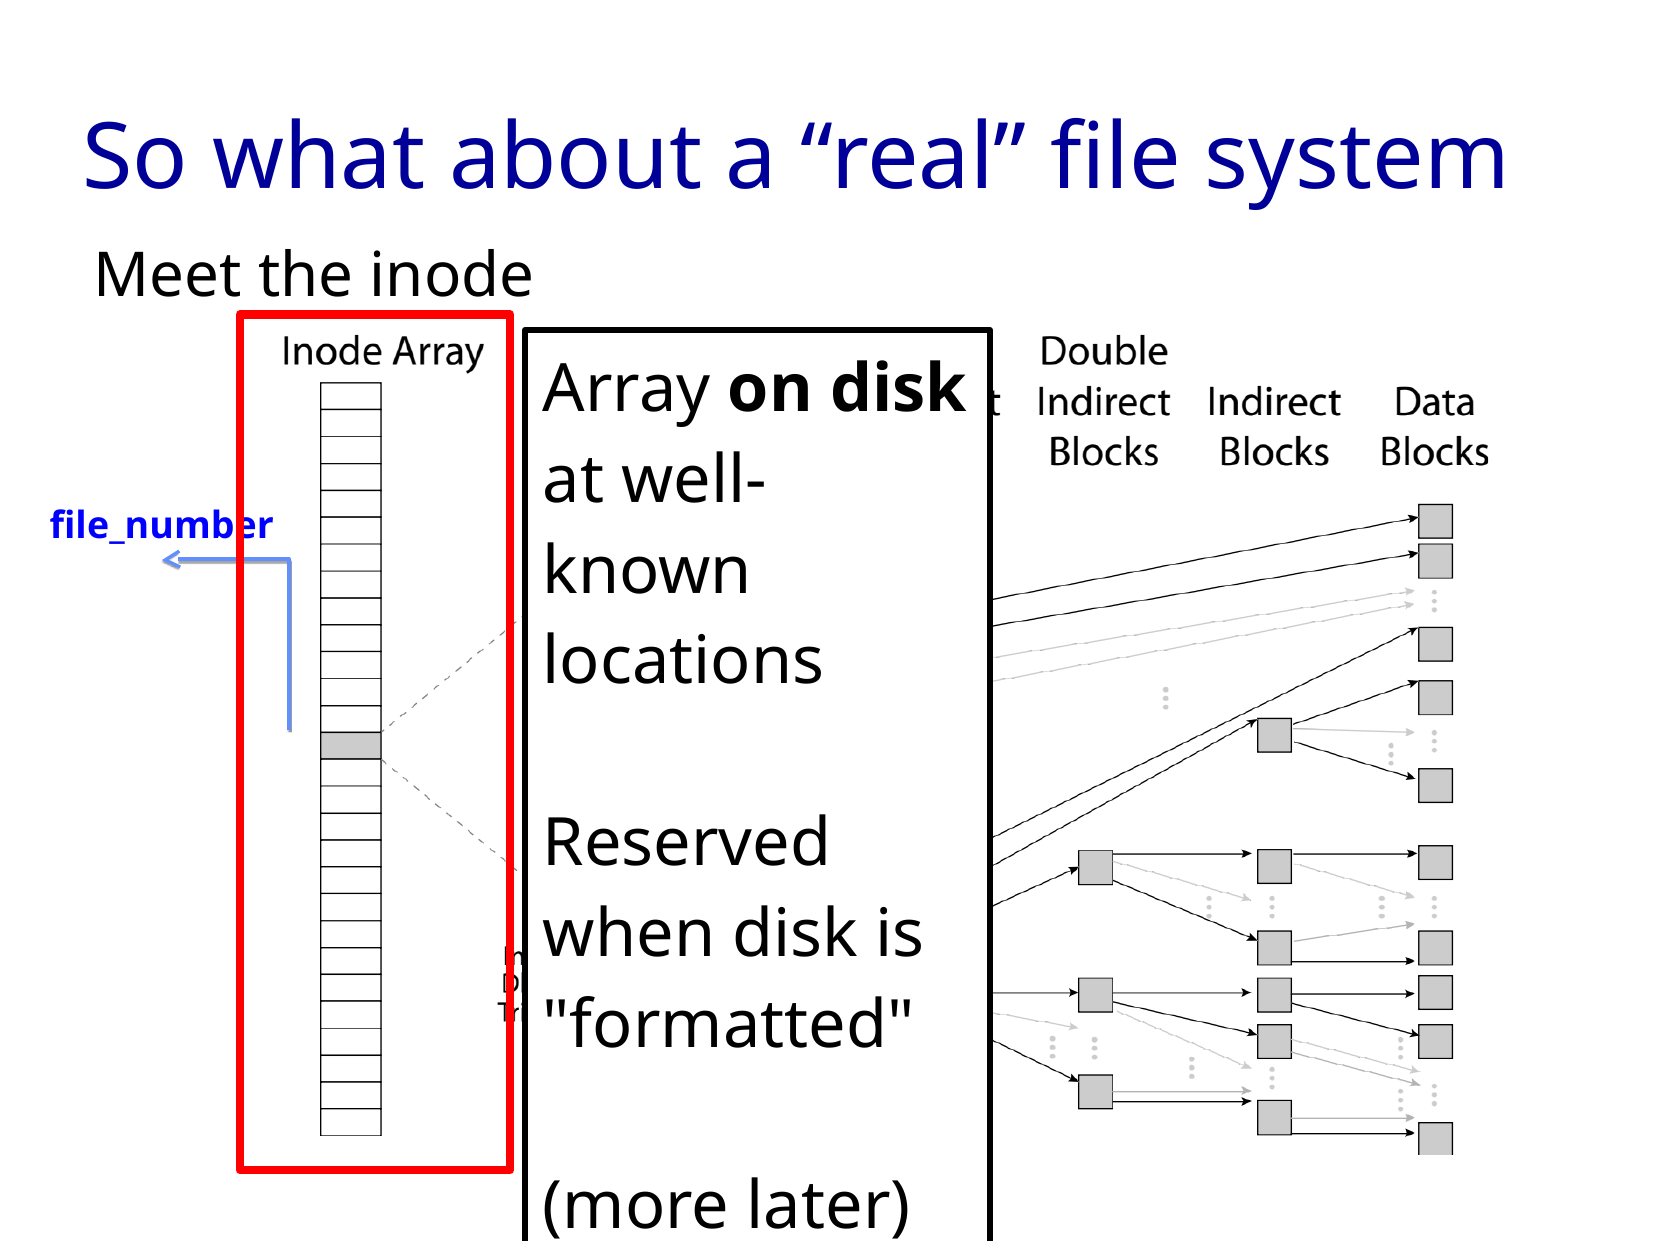

# So what about a “real” file system
Meet the inode
Array on disk
at well-known locations
Reserved when disk is "formatted"
(more later)
file_number